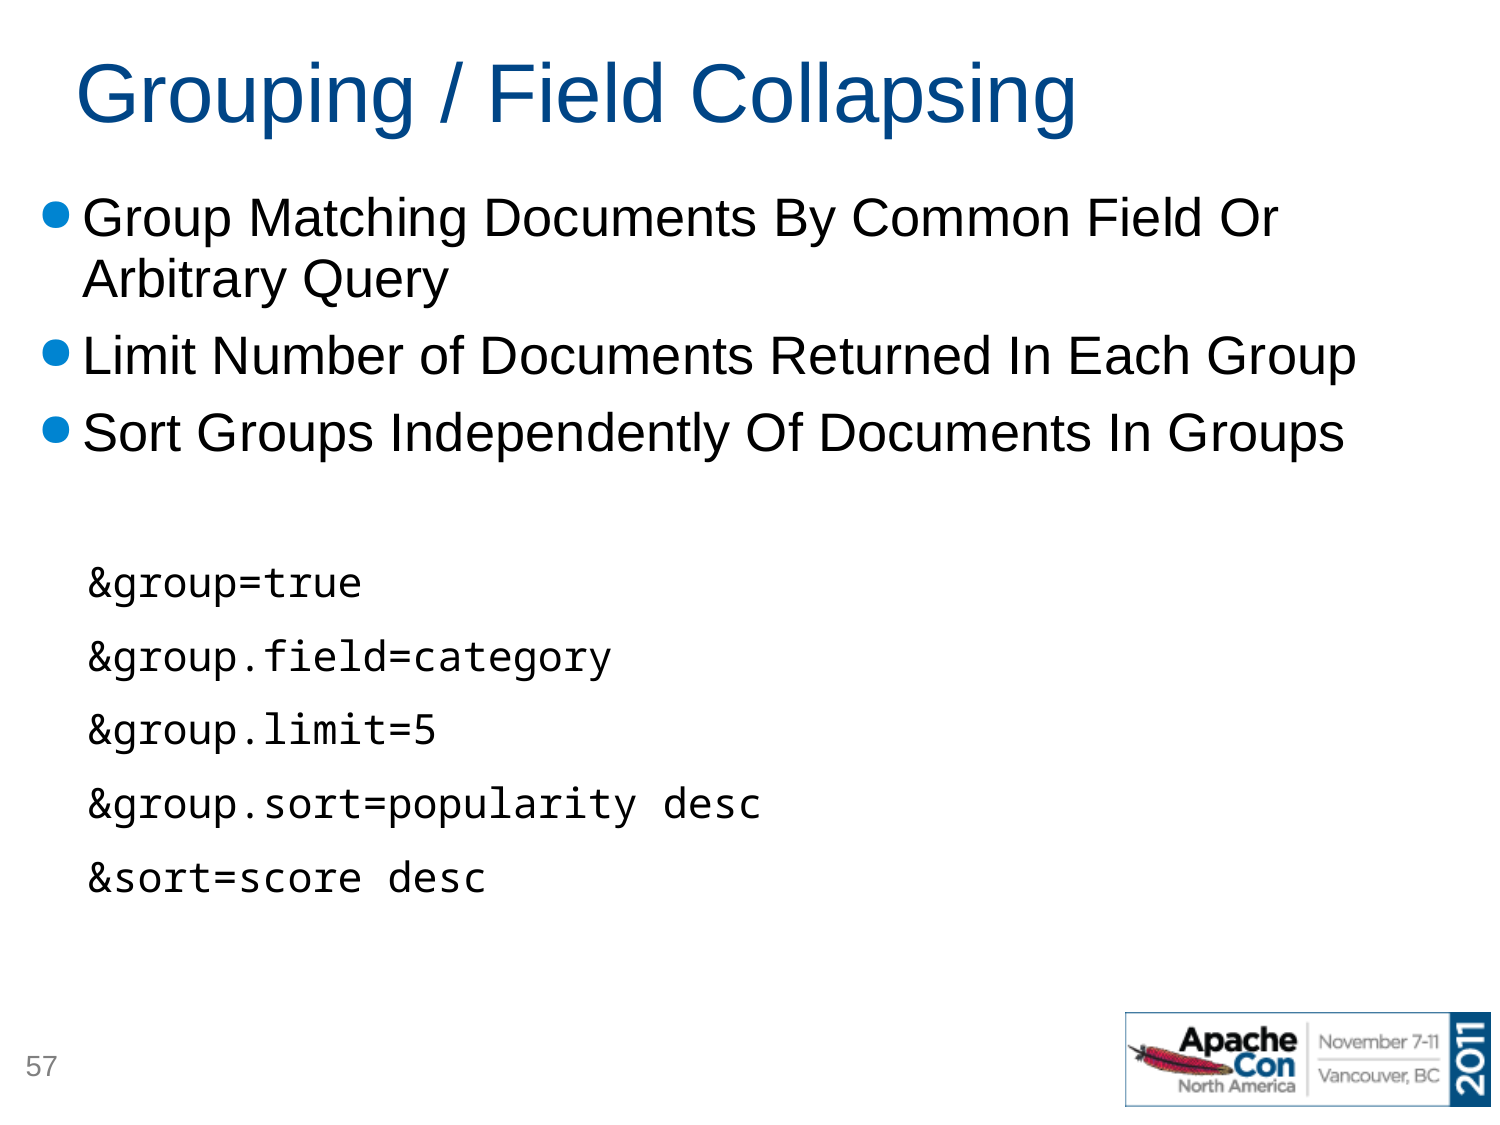

# Grouping / Field Collapsing
Group Matching Documents By Common Field Or Arbitrary Query
Limit Number of Documents Returned In Each Group
Sort Groups Independently Of Documents In Groups
 &group=true
 &group.field=category
 &group.limit=5
 &group.sort=popularity desc
 &sort=score desc
57